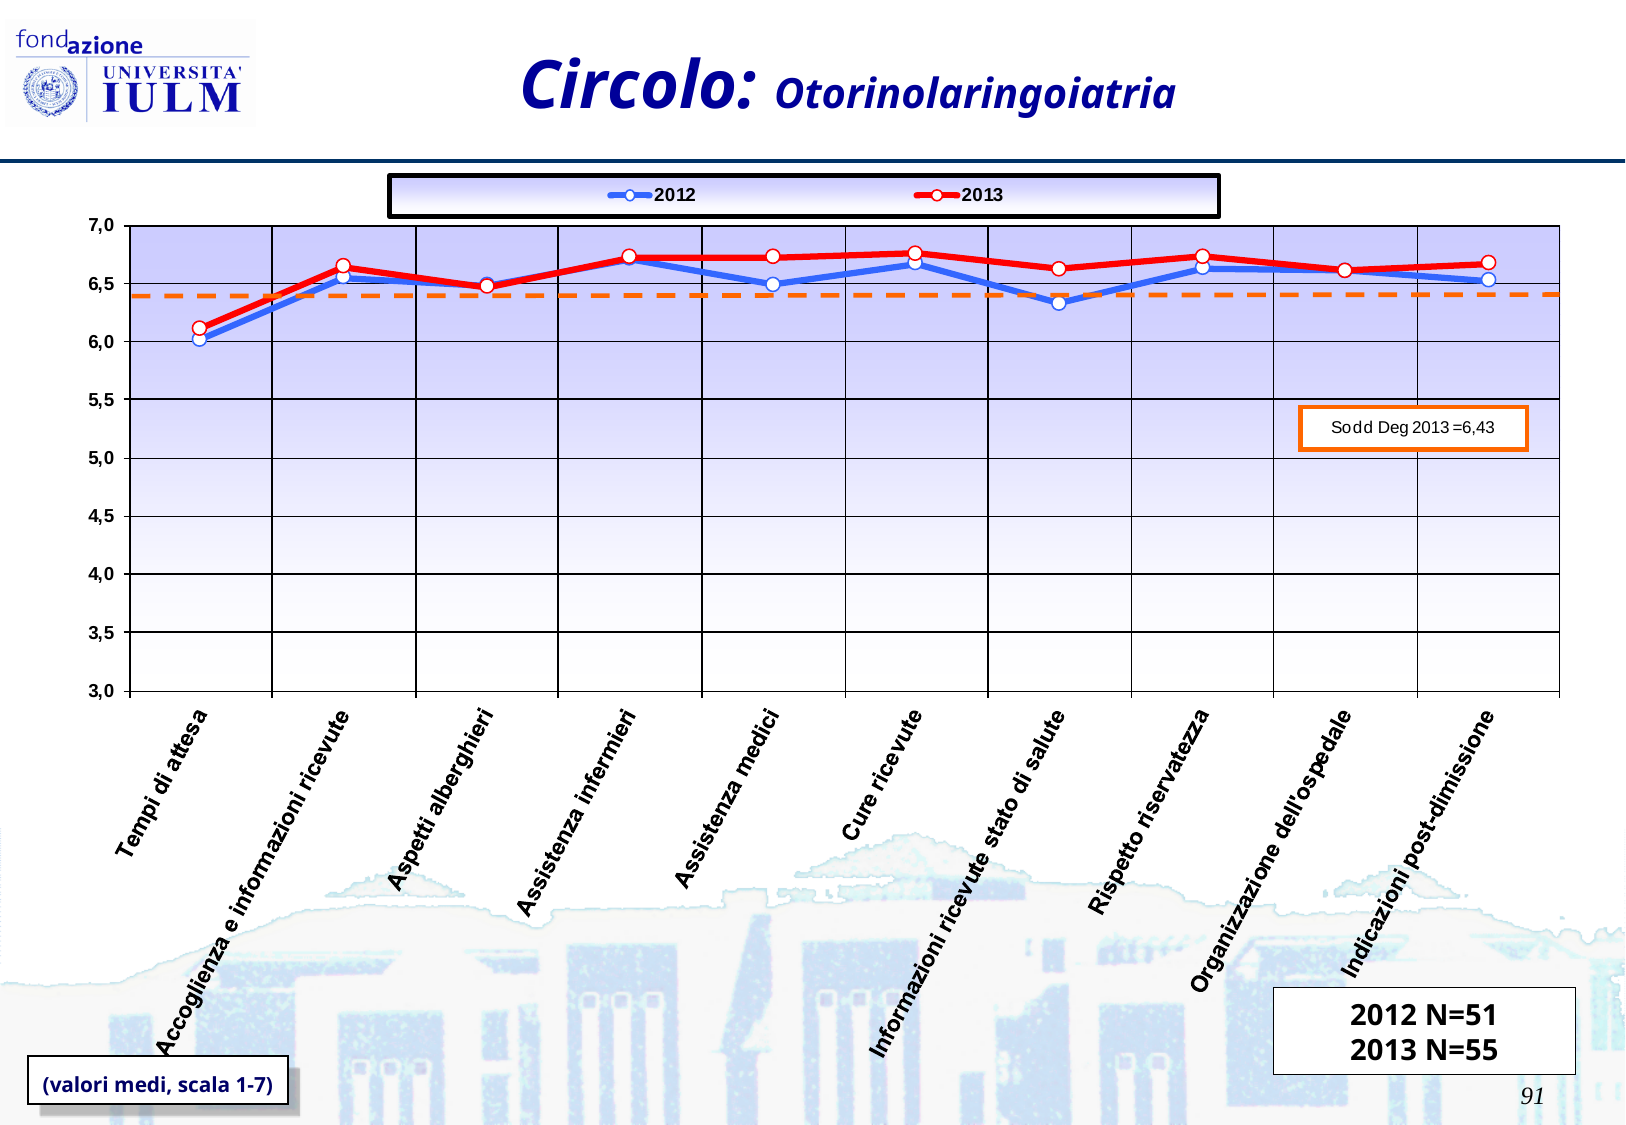

Circolo: Otorinolaringoiatria
2012 N=51
2013 N=55
(valori medi, scala 1-7)